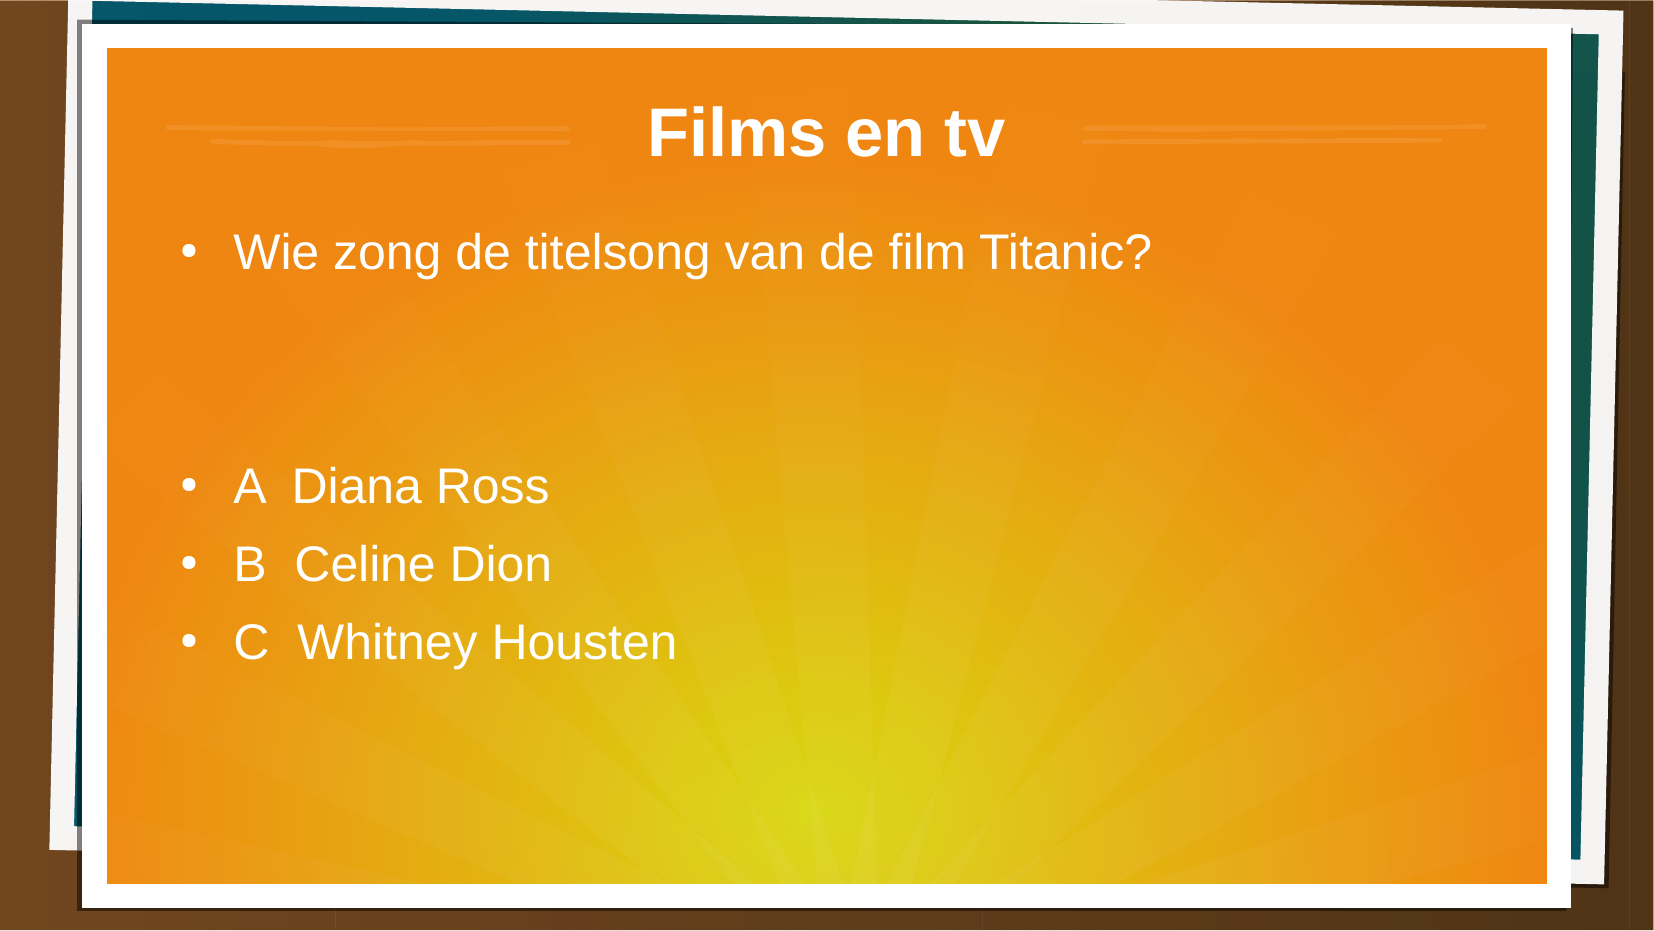

# Films en tv
Wie zong de titelsong van de film Titanic?
A Diana Ross
B Celine Dion
C Whitney Housten